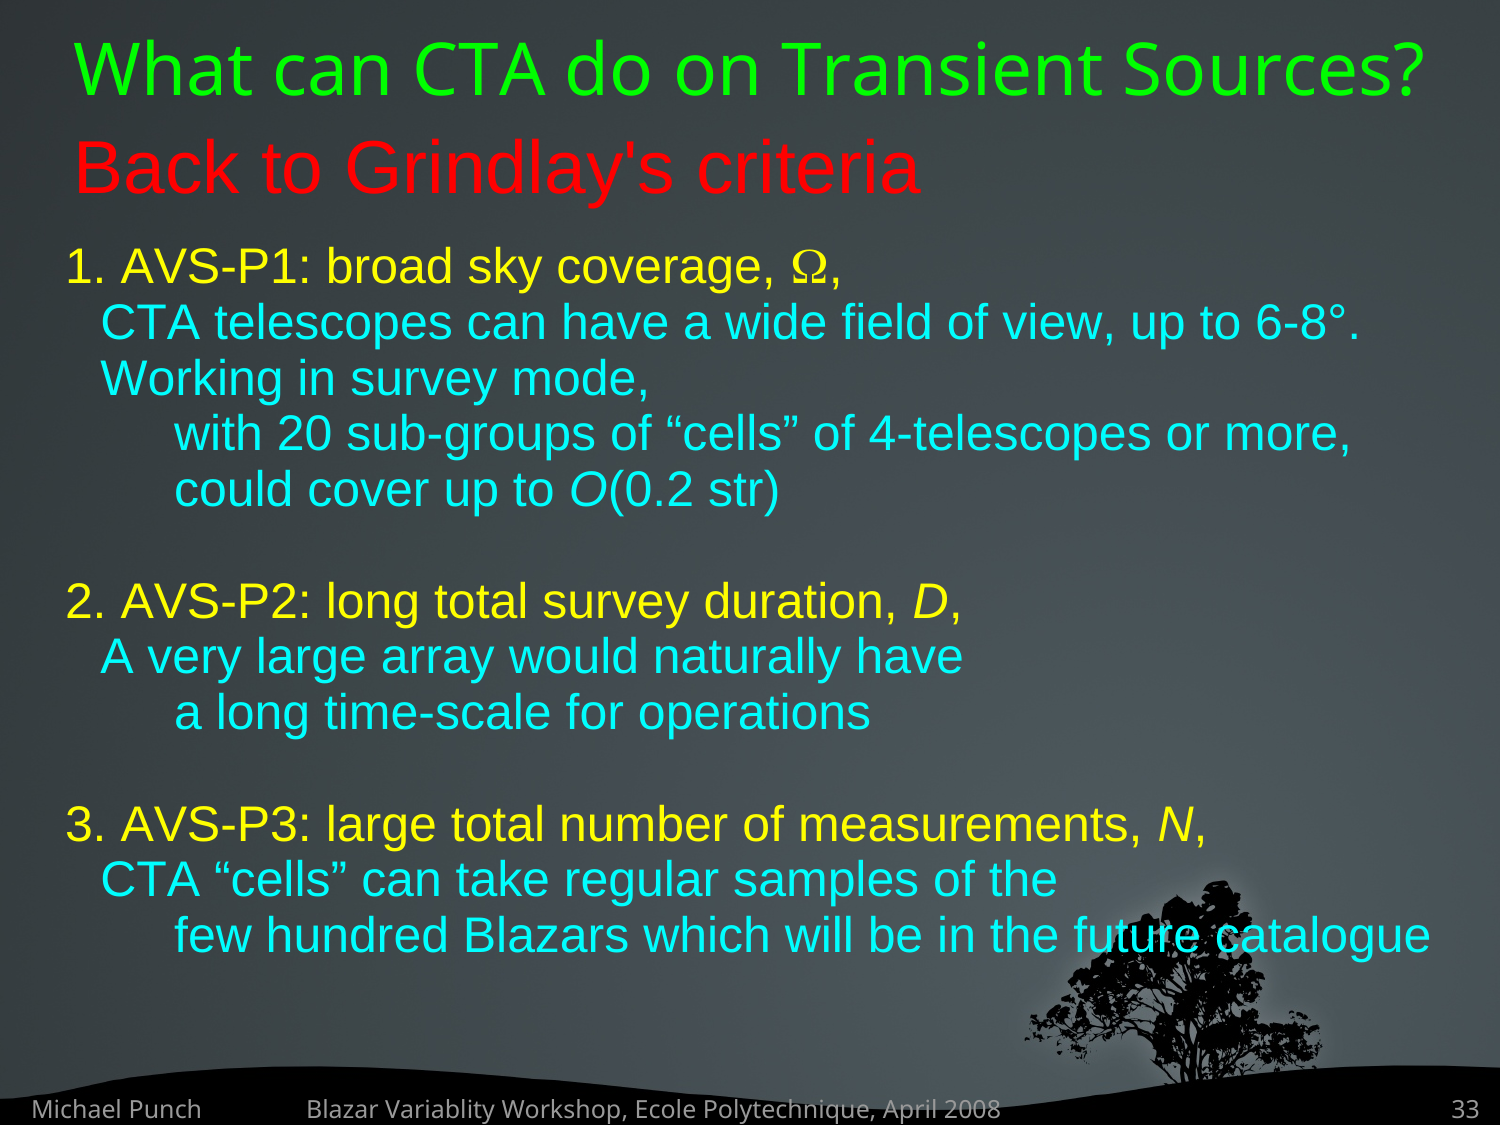

# What can CTA do on Transient Sources?
Back to Grindlay's criteria
1. AVS-P1: broad sky coverage, W,
CTA telescopes can have a wide field of view, up to 6-8°.
Working in survey mode,
	with 20 sub-groups of “cells” of 4-telescopes or more,
	could cover up to O(0.2 str)
2. AVS-P2: long total survey duration, D,
A very large array would naturally have
	a long time-scale for operations
3. AVS-P3: large total number of measurements, N,
CTA “cells” can take regular samples of the
	few hundred Blazars which will be in the future catalogue
33